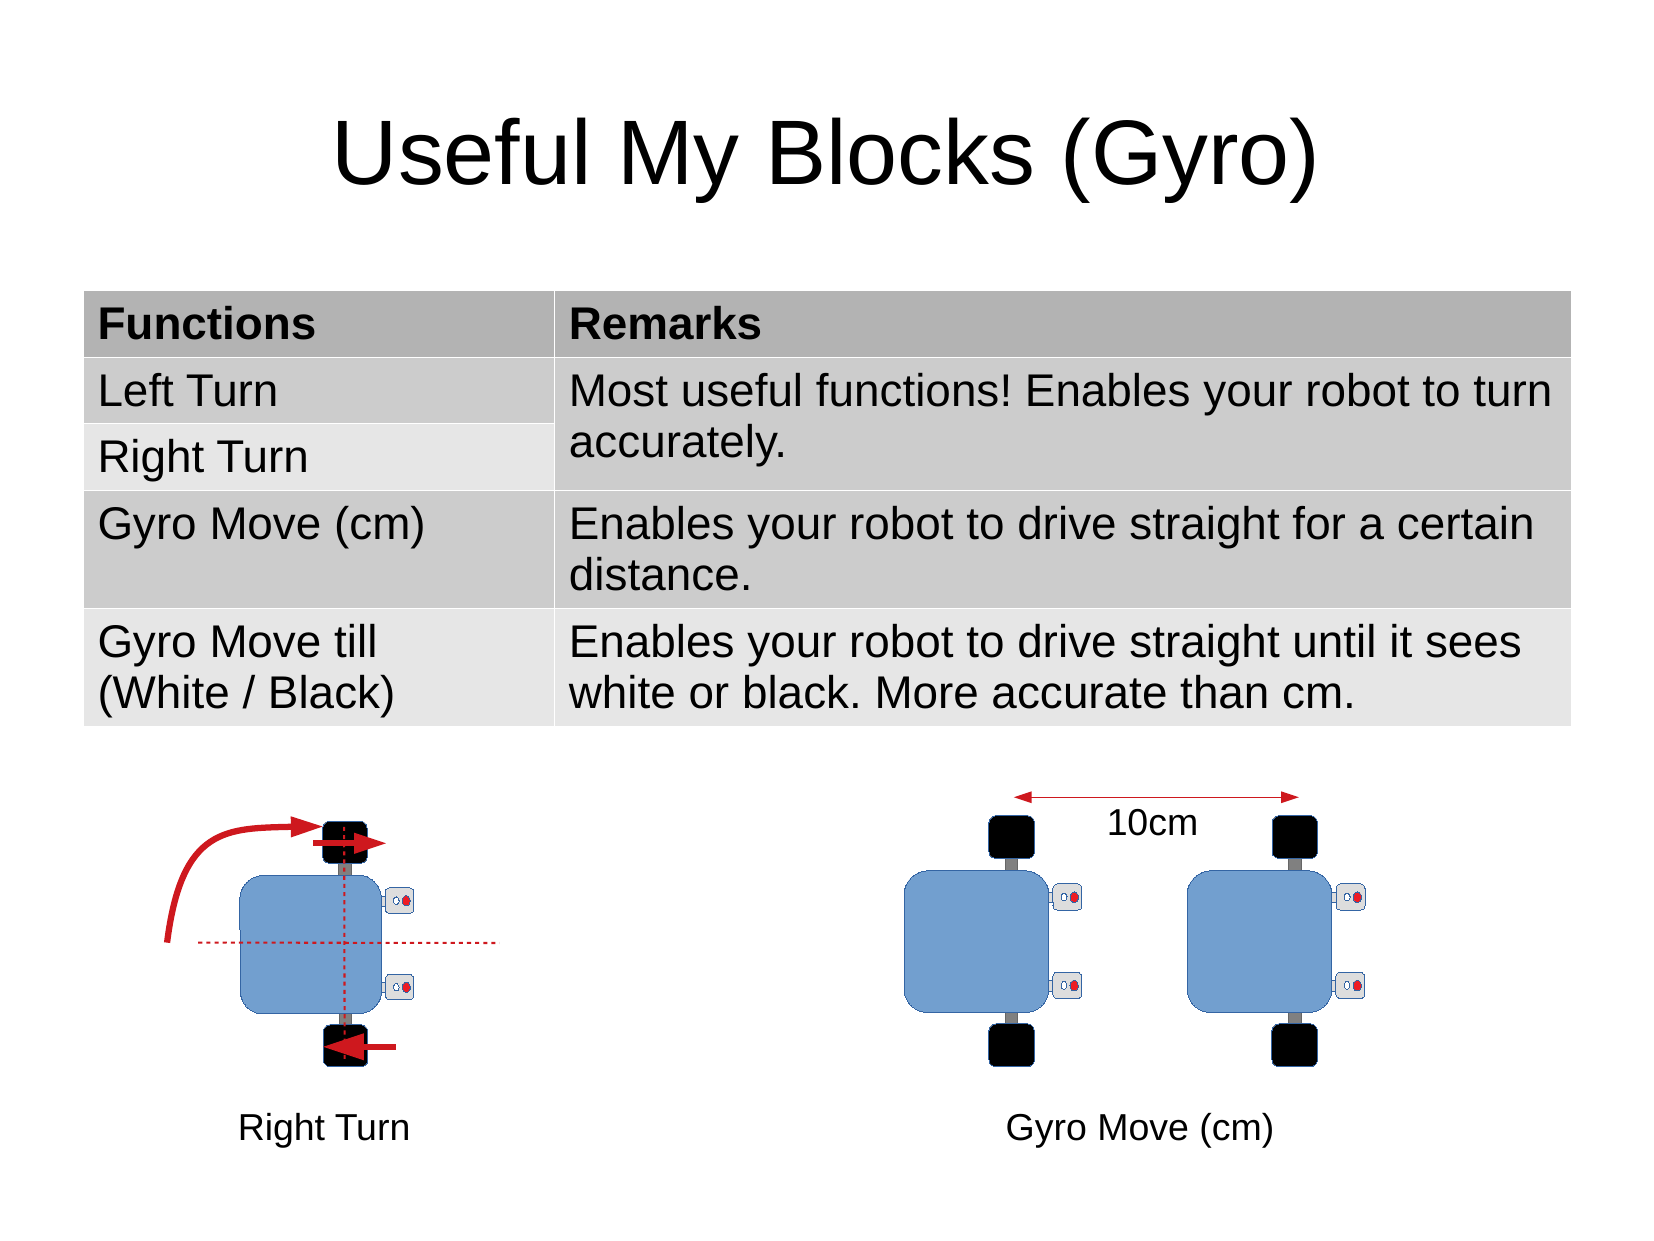

# Useful My Blocks (Gyro)
| Functions | Remarks |
| --- | --- |
| Left Turn | Most useful functions! Enables your robot to turn accurately. |
| Right Turn | |
| Gyro Move (cm) | Enables your robot to drive straight for a certain distance. |
| Gyro Move till (White / Black) | Enables your robot to drive straight until it sees white or black. More accurate than cm. |
10cm
Right Turn
Gyro Move (cm)